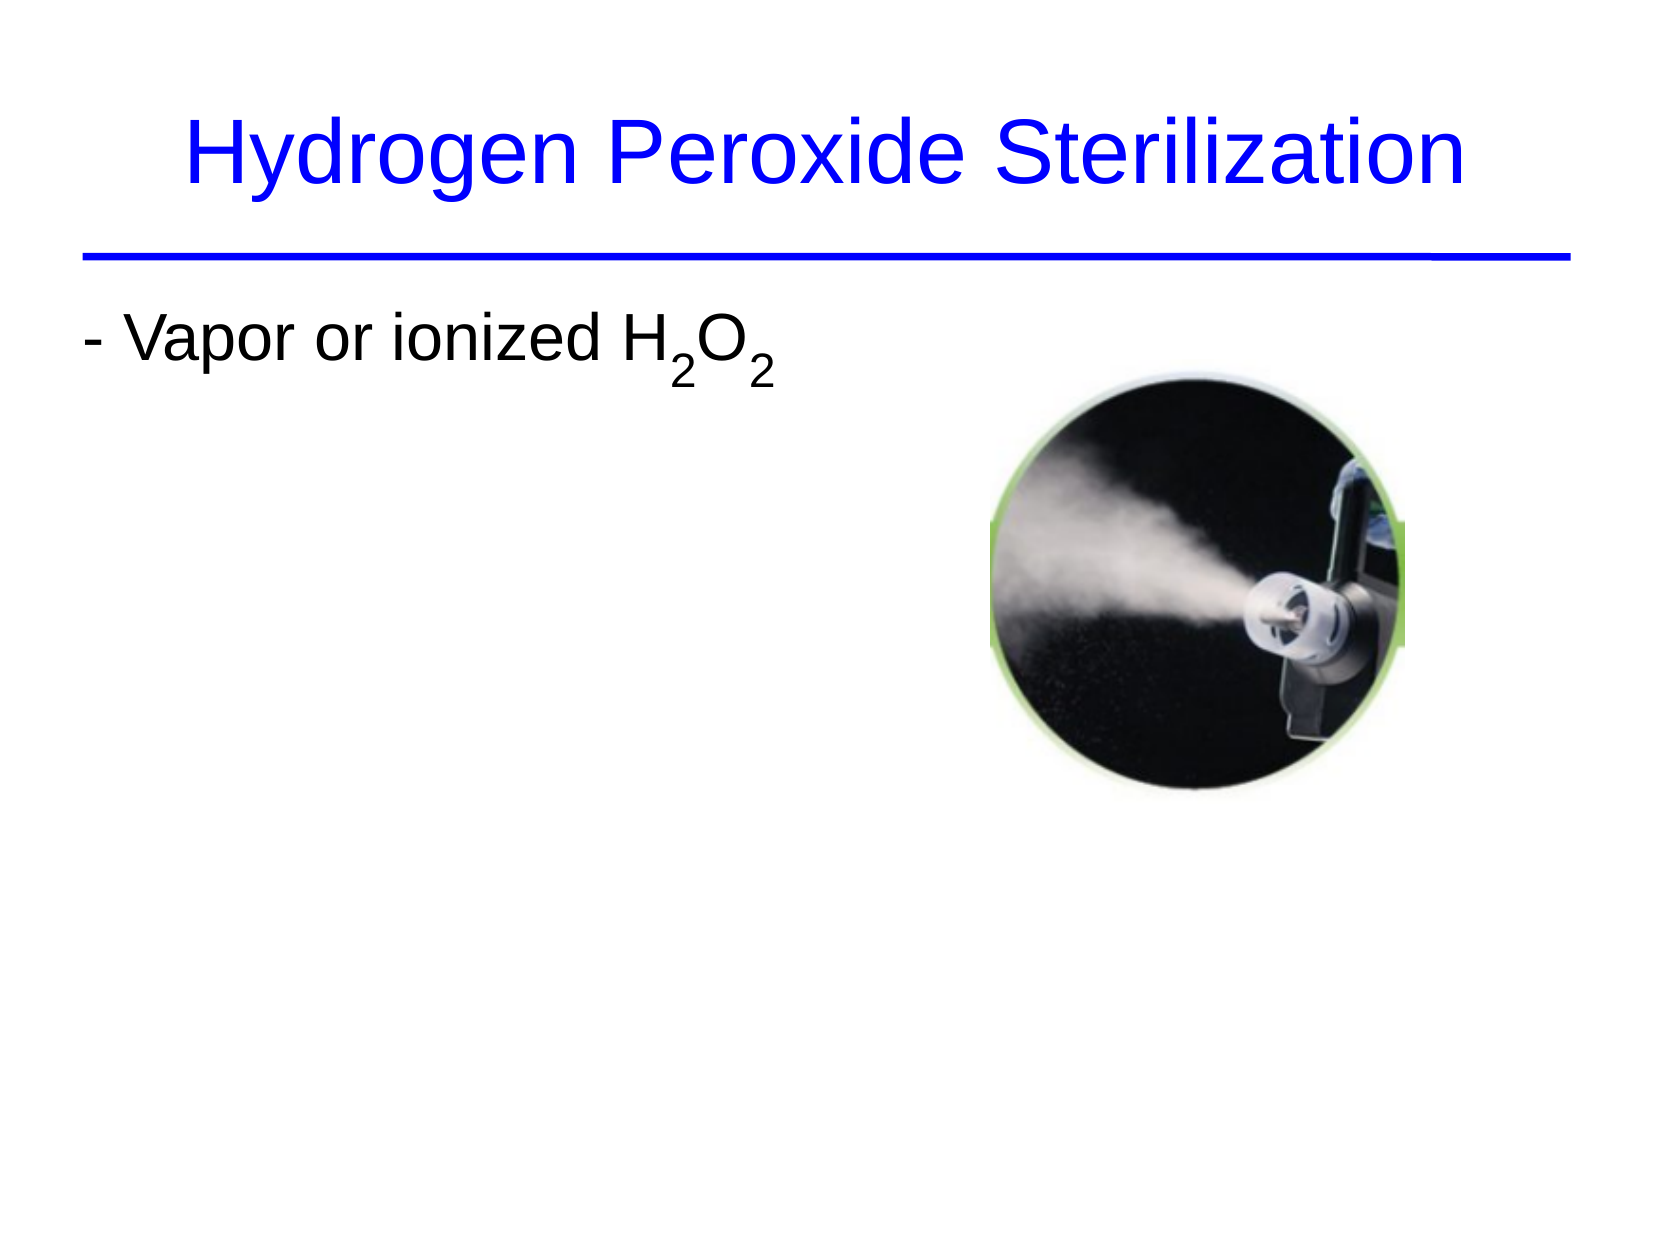

# Hydrogen Peroxide Sterilization
- Vapor or ionized H2O2